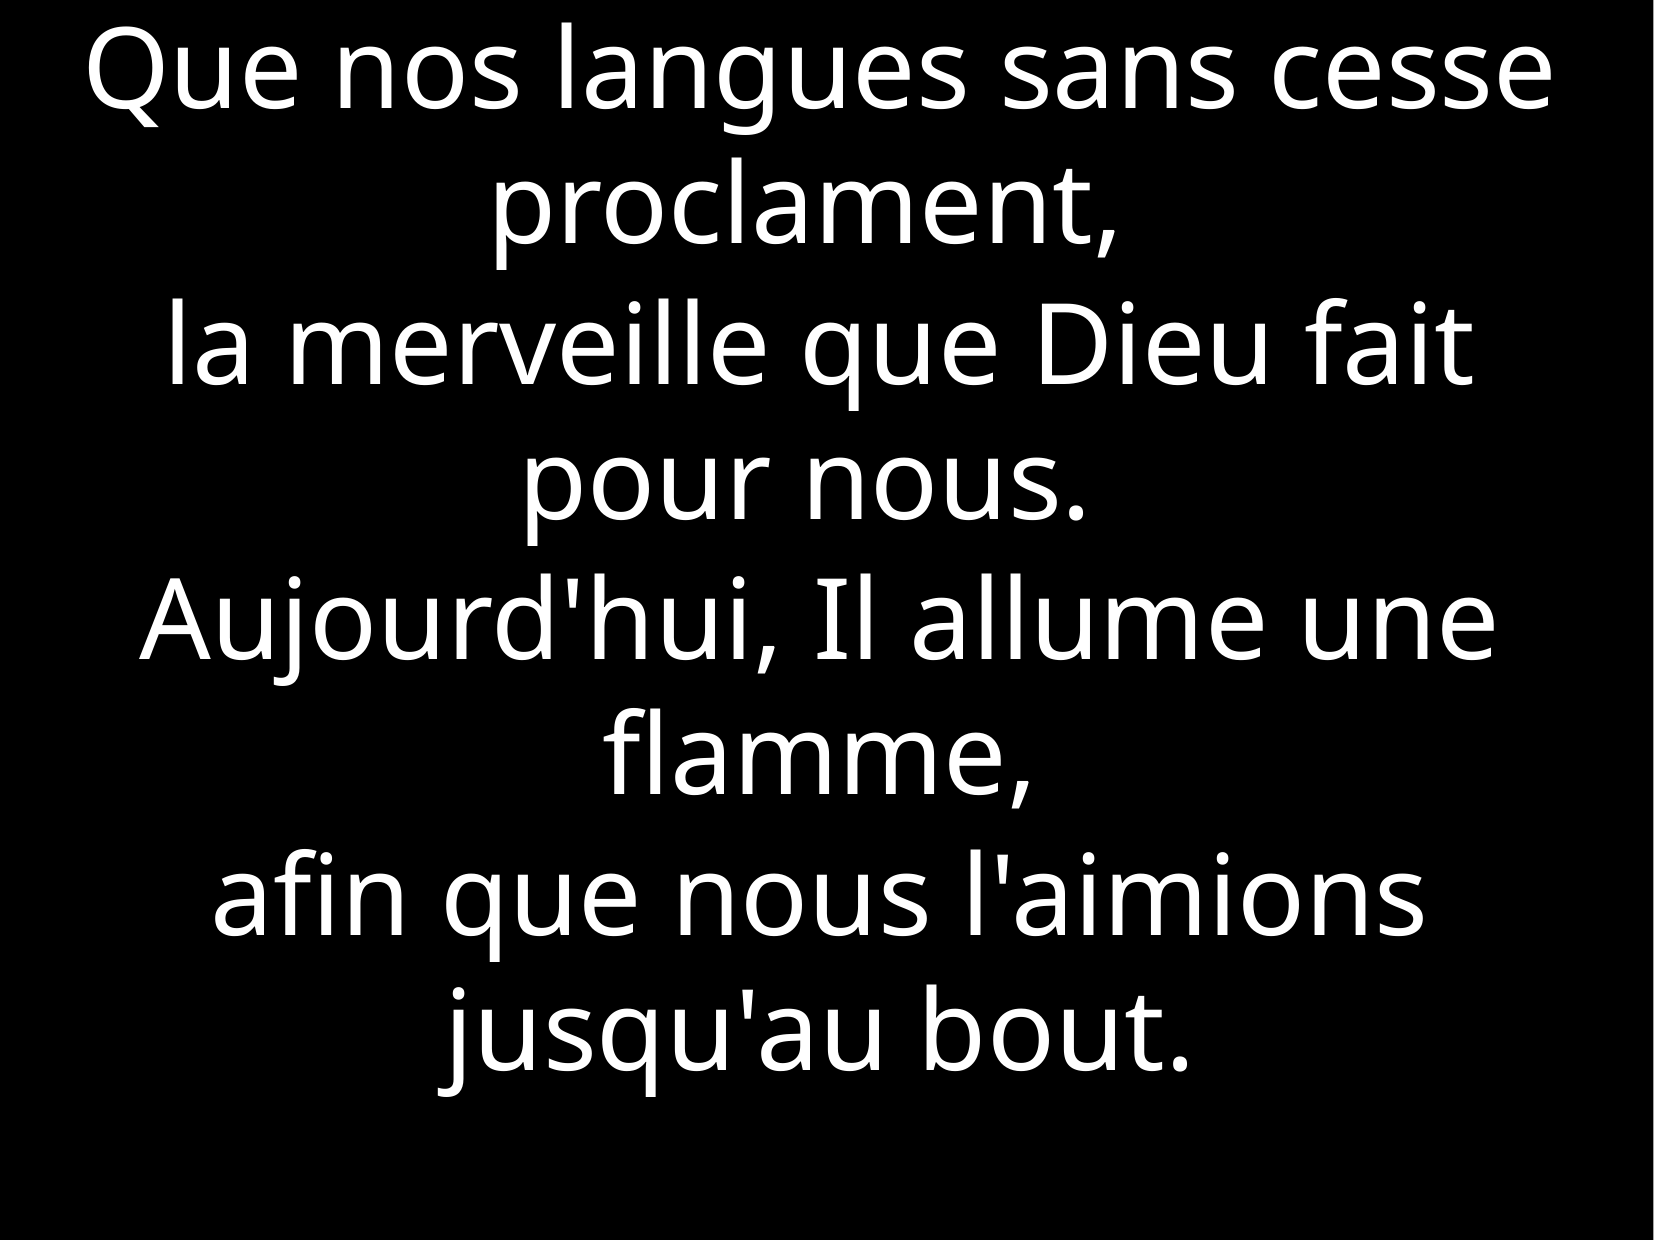

# Que nos langues sans cesse proclament,
la merveille que Dieu fait pour nous.
Aujourd'hui, Il allume une flamme,
afin que nous l'aimions jusqu'au bout.